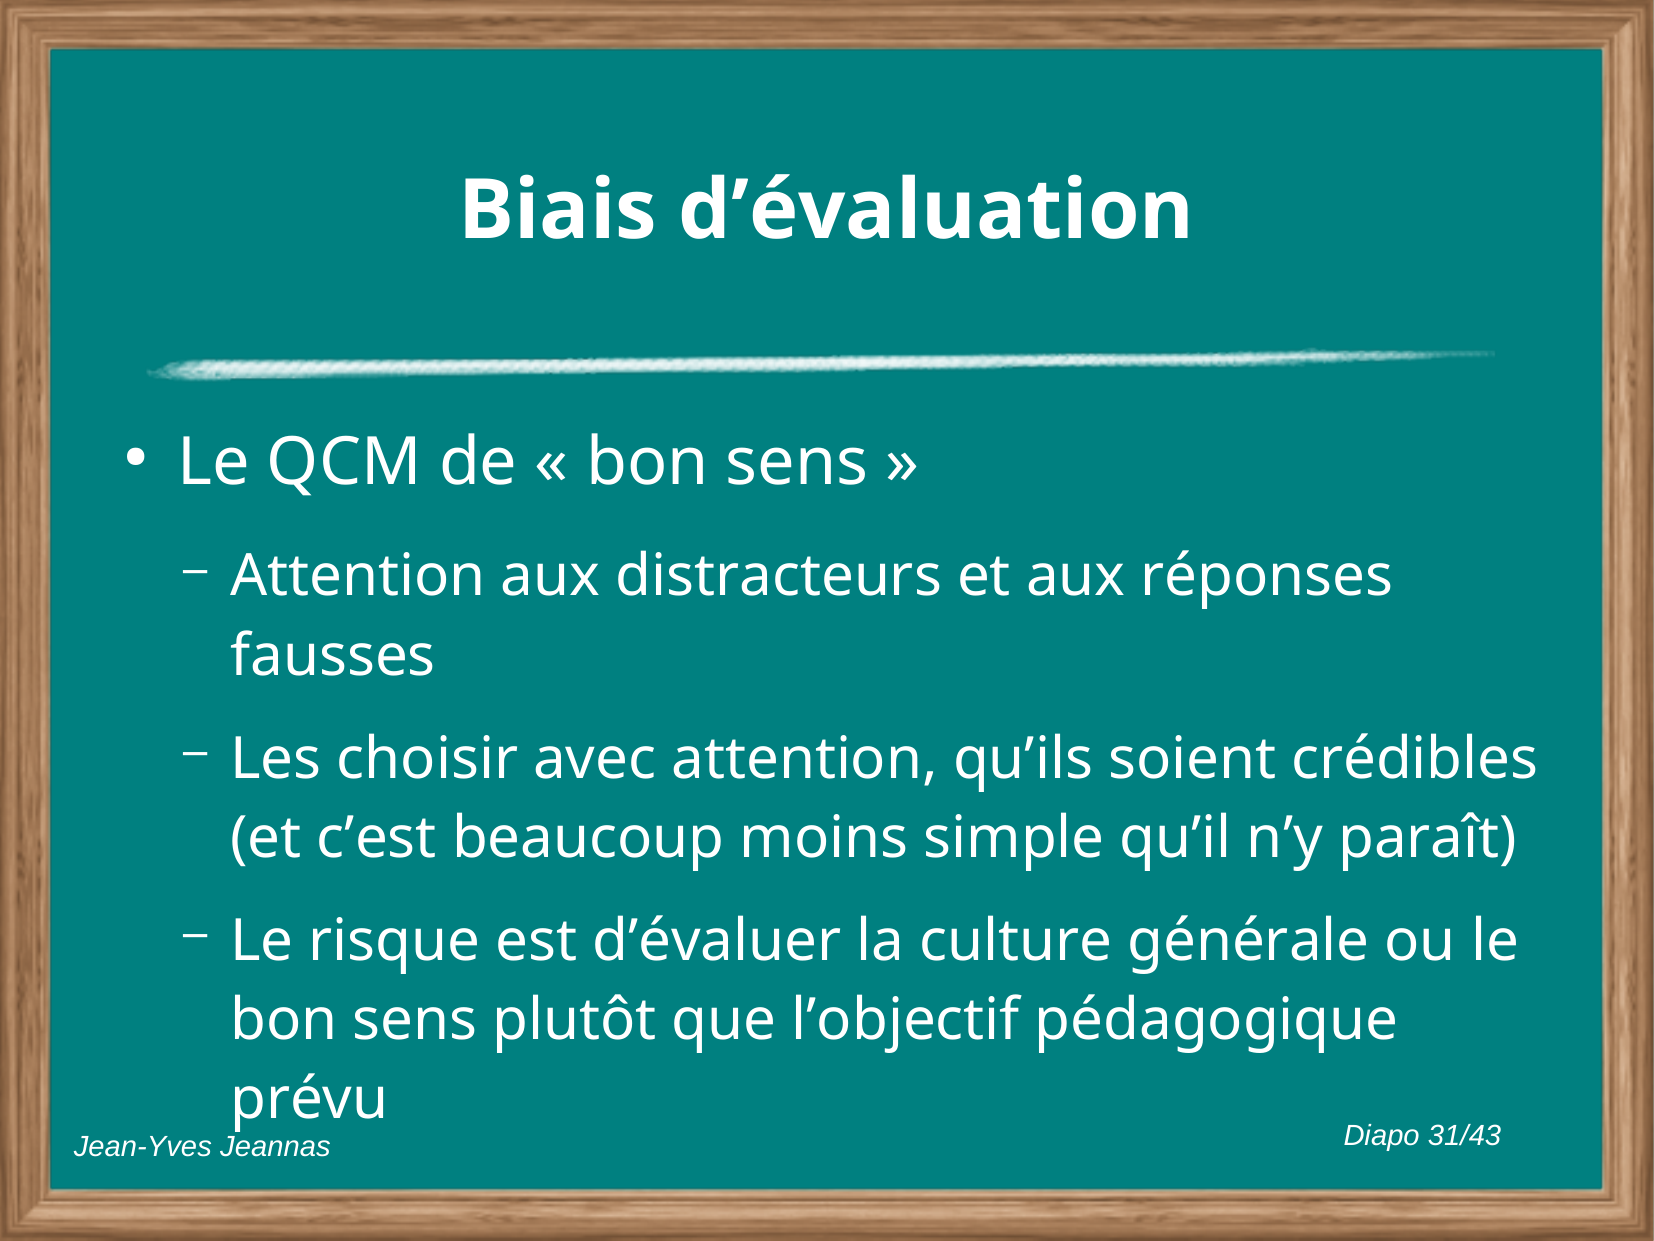

# Biais d’évaluation
Le QCM de « bon sens »
Attention aux distracteurs et aux réponses fausses
Les choisir avec attention, qu’ils soient crédibles (et c’est beaucoup moins simple qu’il n’y paraît)
Le risque est d’évaluer la culture générale ou le bon sens plutôt que l’objectif pédagogique prévu